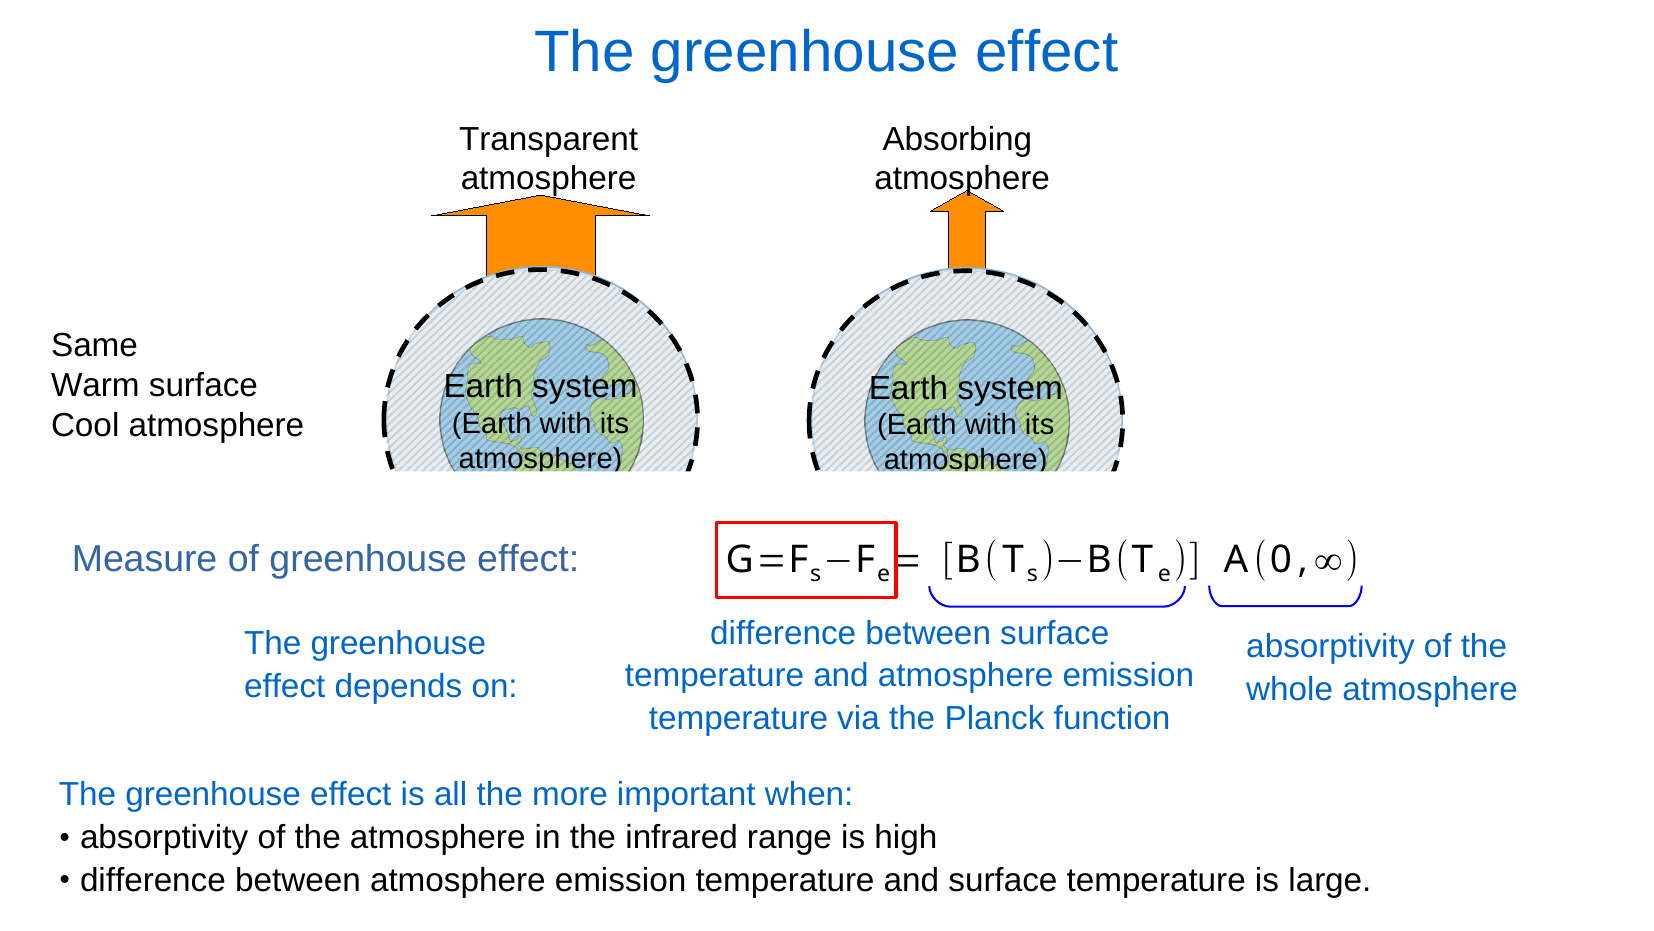

The greenhouse effect
Transparent atmosphere
Absorbing atmosphere
Same
Warm surface
Cool atmosphere
Earth system
(Earth with its atmosphere)
Earth system
(Earth with its atmosphere)
Measure of greenhouse effect:
difference between surface temperature and atmosphere emission temperature via the Planck function
The greenhouse effect depends on:
absorptivity of the whole atmosphere
The greenhouse effect is all the more important when:
 absorptivity of the atmosphere in the infrared range is high
 difference between atmosphere emission temperature and surface temperature is large.